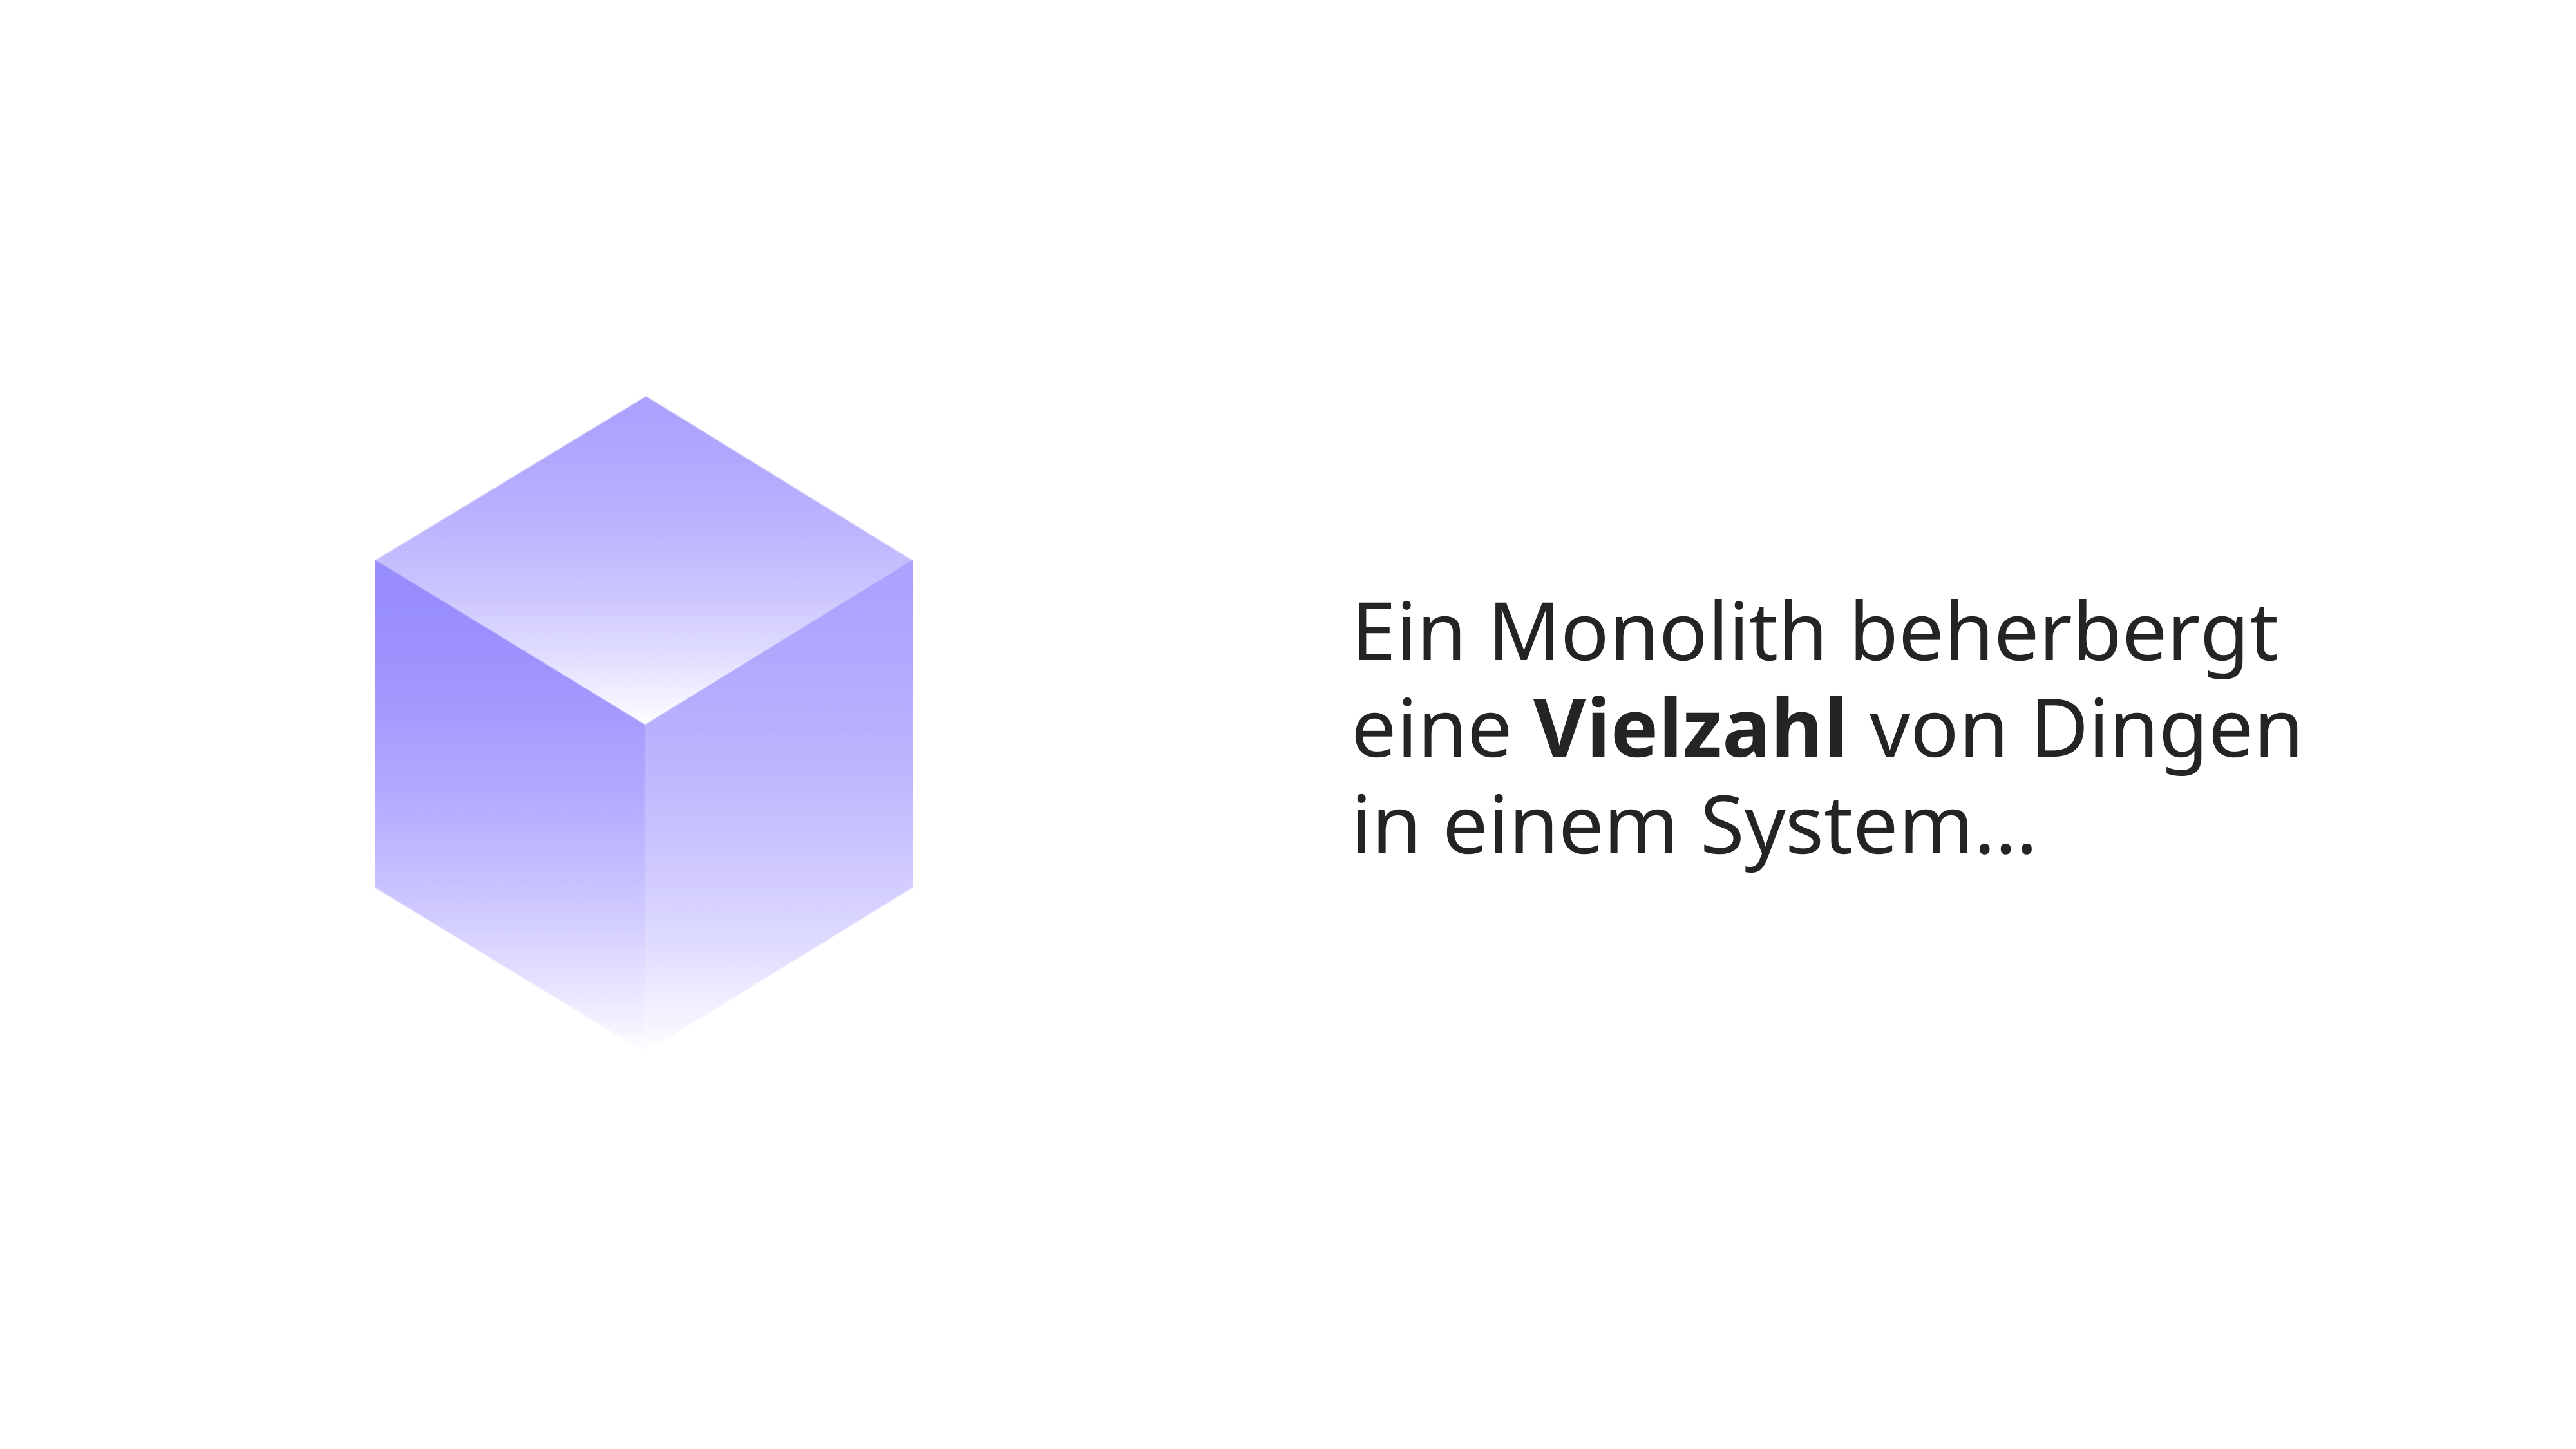

# Ein Monolith beherbergt eine Vielzahl von Dingen in einem System…